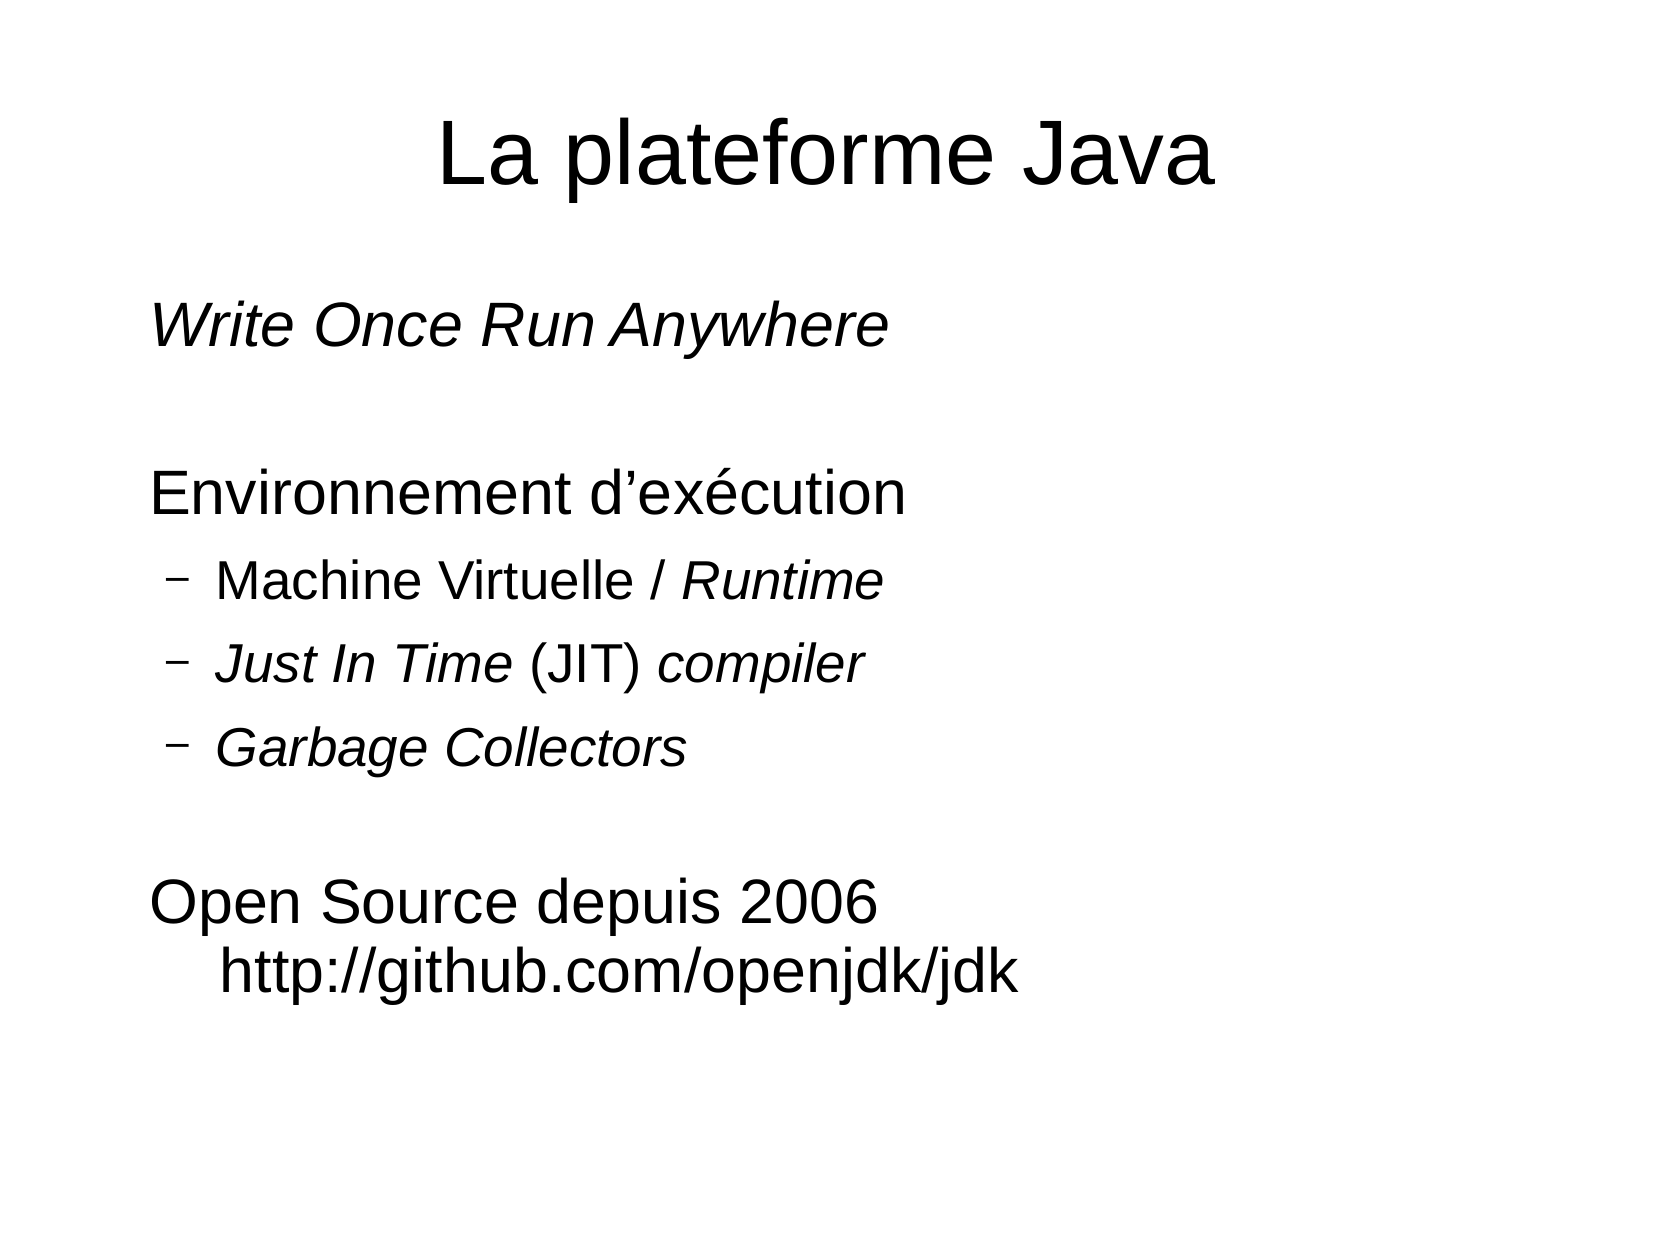

# La plateforme Java
Write Once Run Anywhere
Environnement d’exécution
Machine Virtuelle / Runtime
Just In Time (JIT) compiler
Garbage Collectors
Open Source depuis 2006
	http://github.com/openjdk/jdk